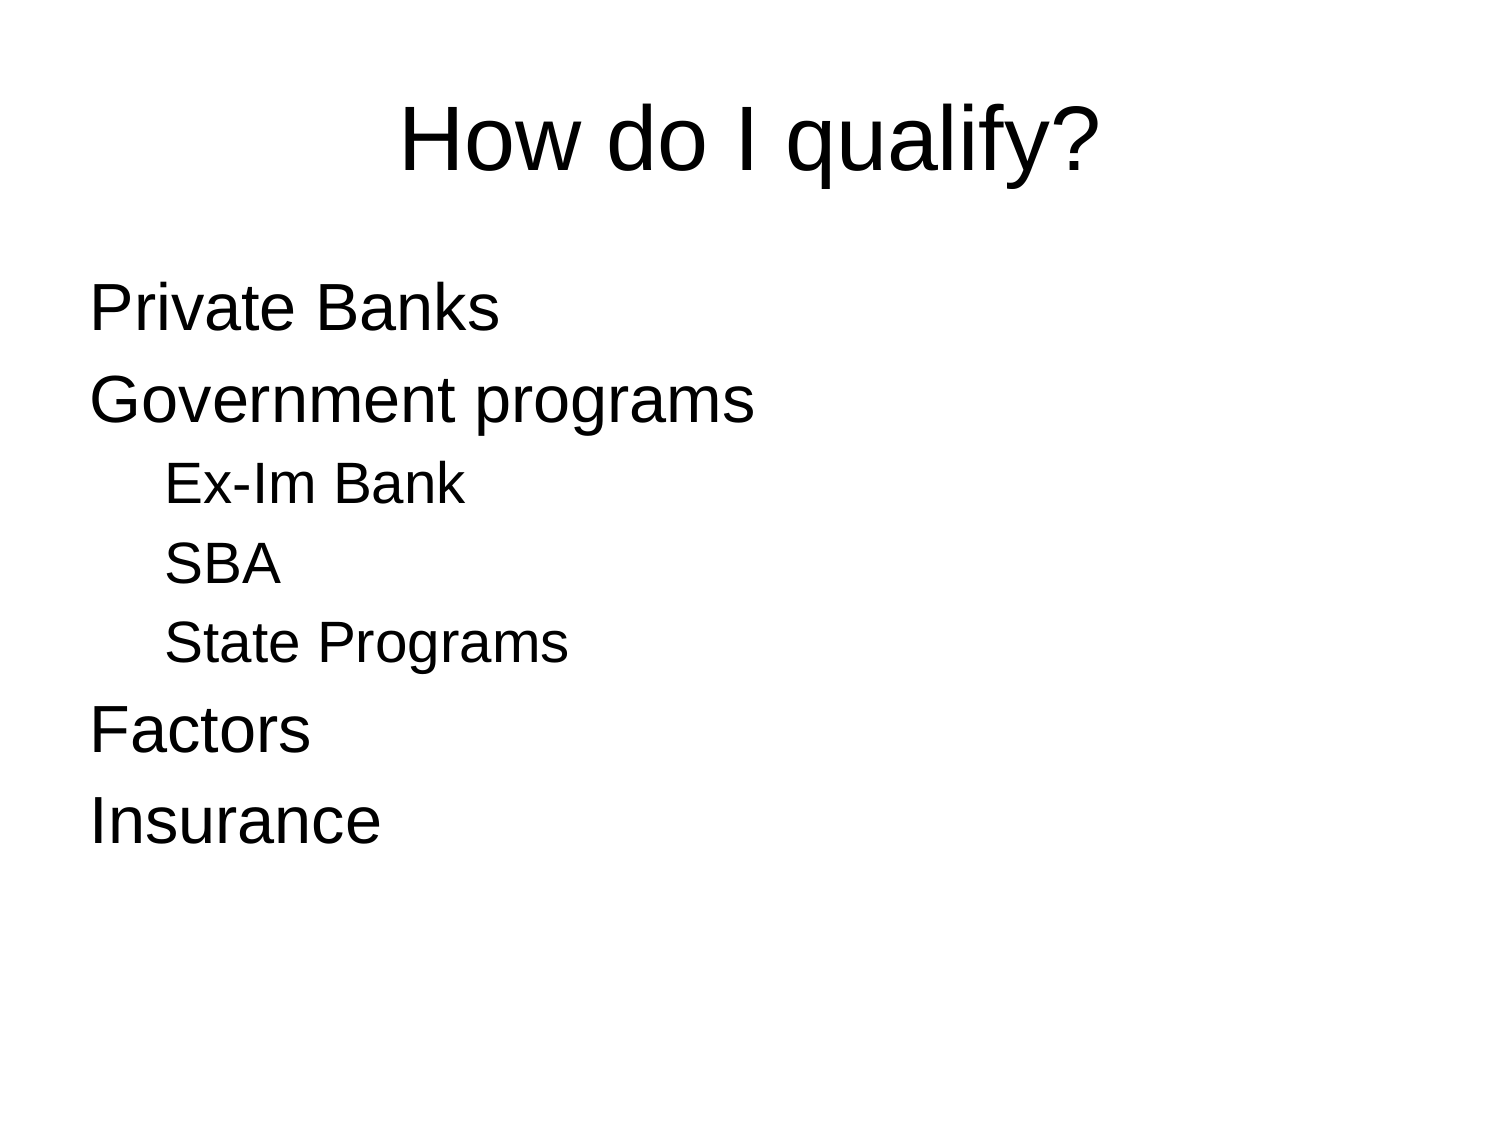

# How do I qualify?
Private Banks
Government programs
Ex-Im Bank
SBA
State Programs
Factors
Insurance